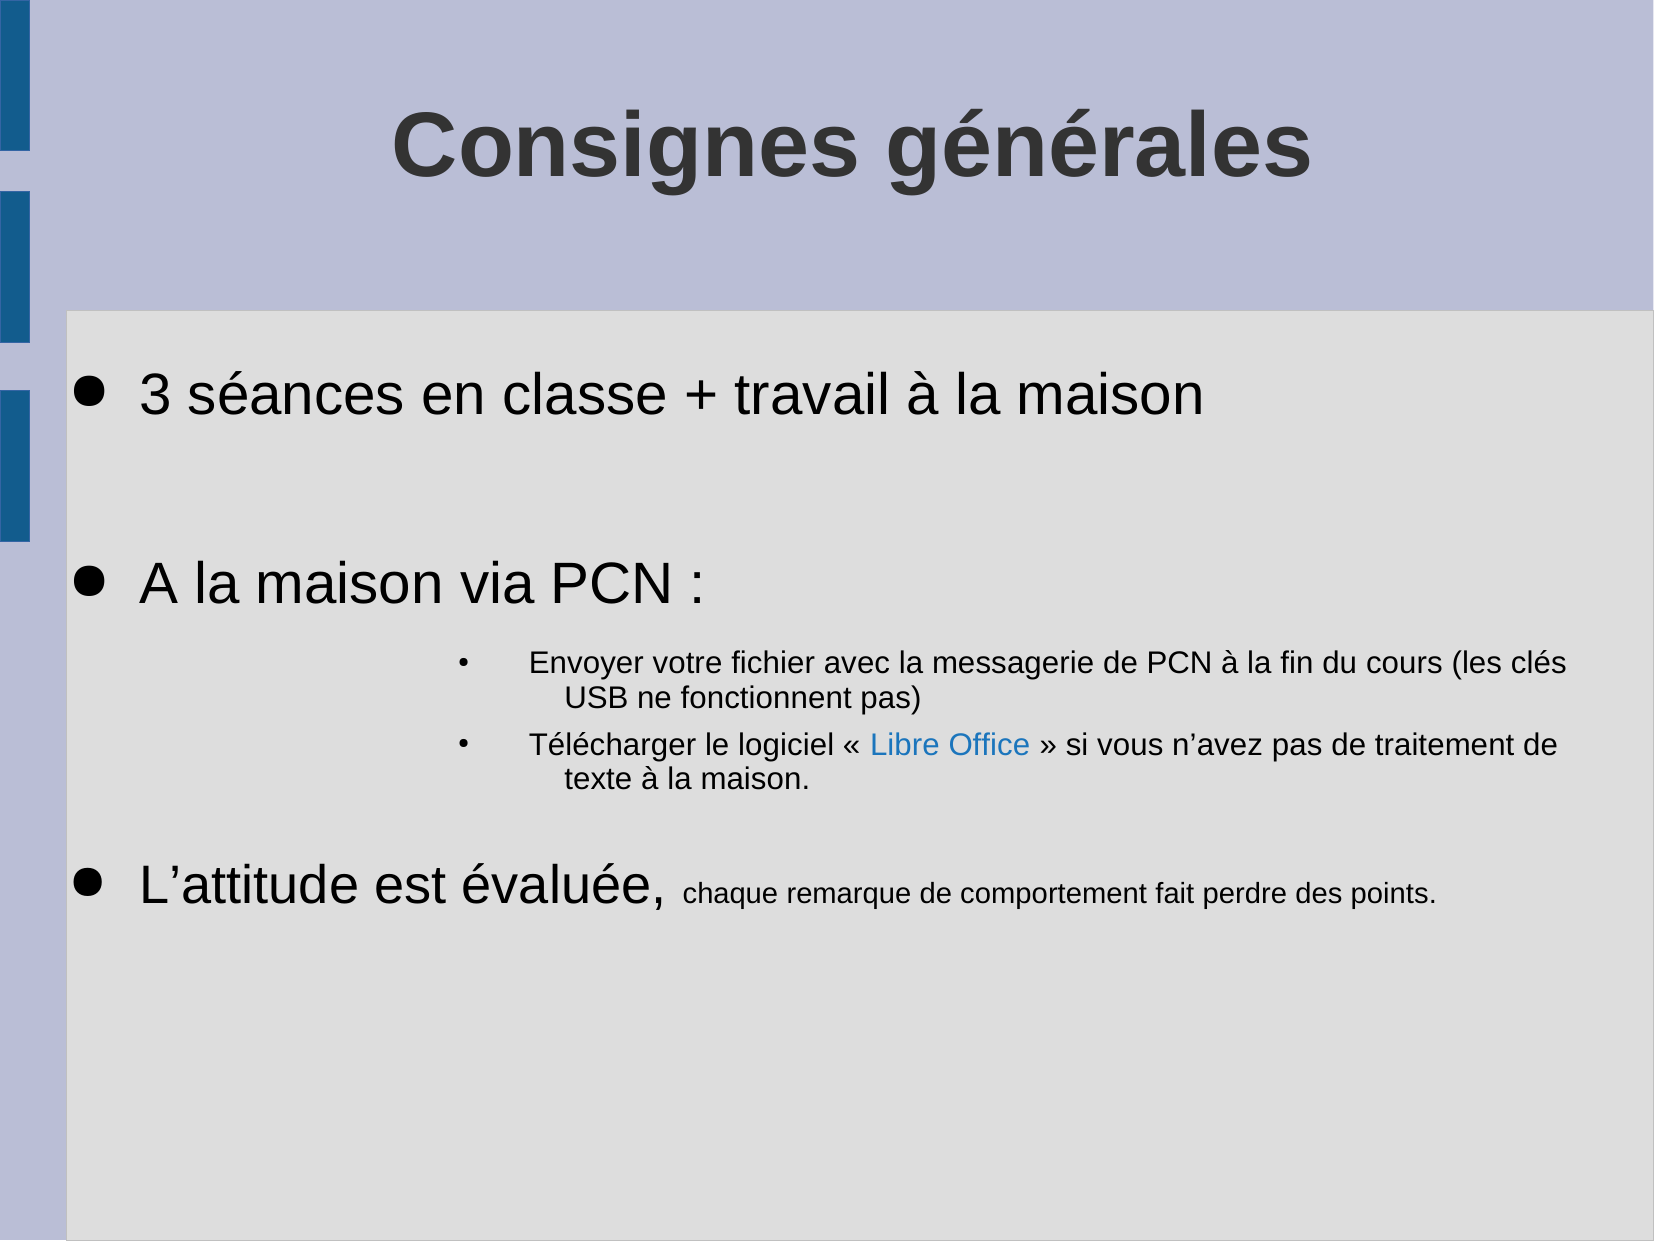

# Consignes générales
3 séances en classe + travail à la maison
A la maison via PCN :
Envoyer votre fichier avec la messagerie de PCN à la fin du cours (les clés USB ne fonctionnent pas)
Télécharger le logiciel « Libre Office » si vous n’avez pas de traitement de texte à la maison.
L’attitude est évaluée, chaque remarque de comportement fait perdre des points.